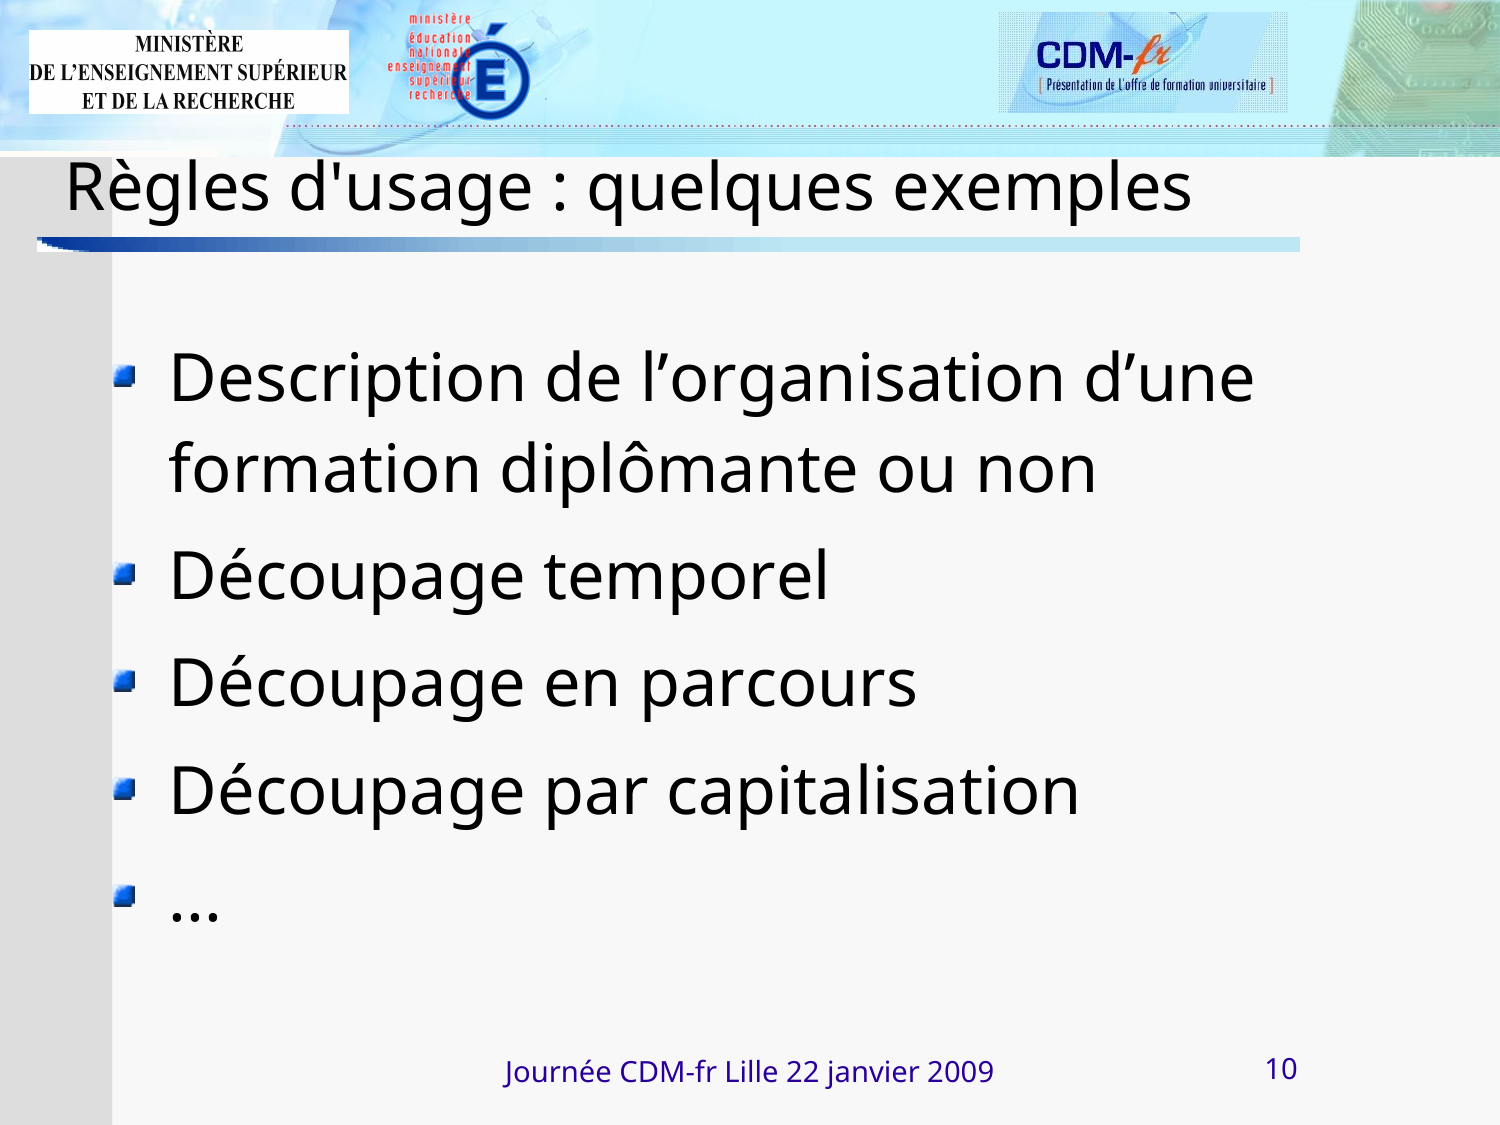

# Règles d'usage : quelques exemples
Description de l’organisation d’une formation diplômante ou non
Découpage temporel
Découpage en parcours
Découpage par capitalisation
...
Journée C2i-1, Paris 16 déc 2004
10